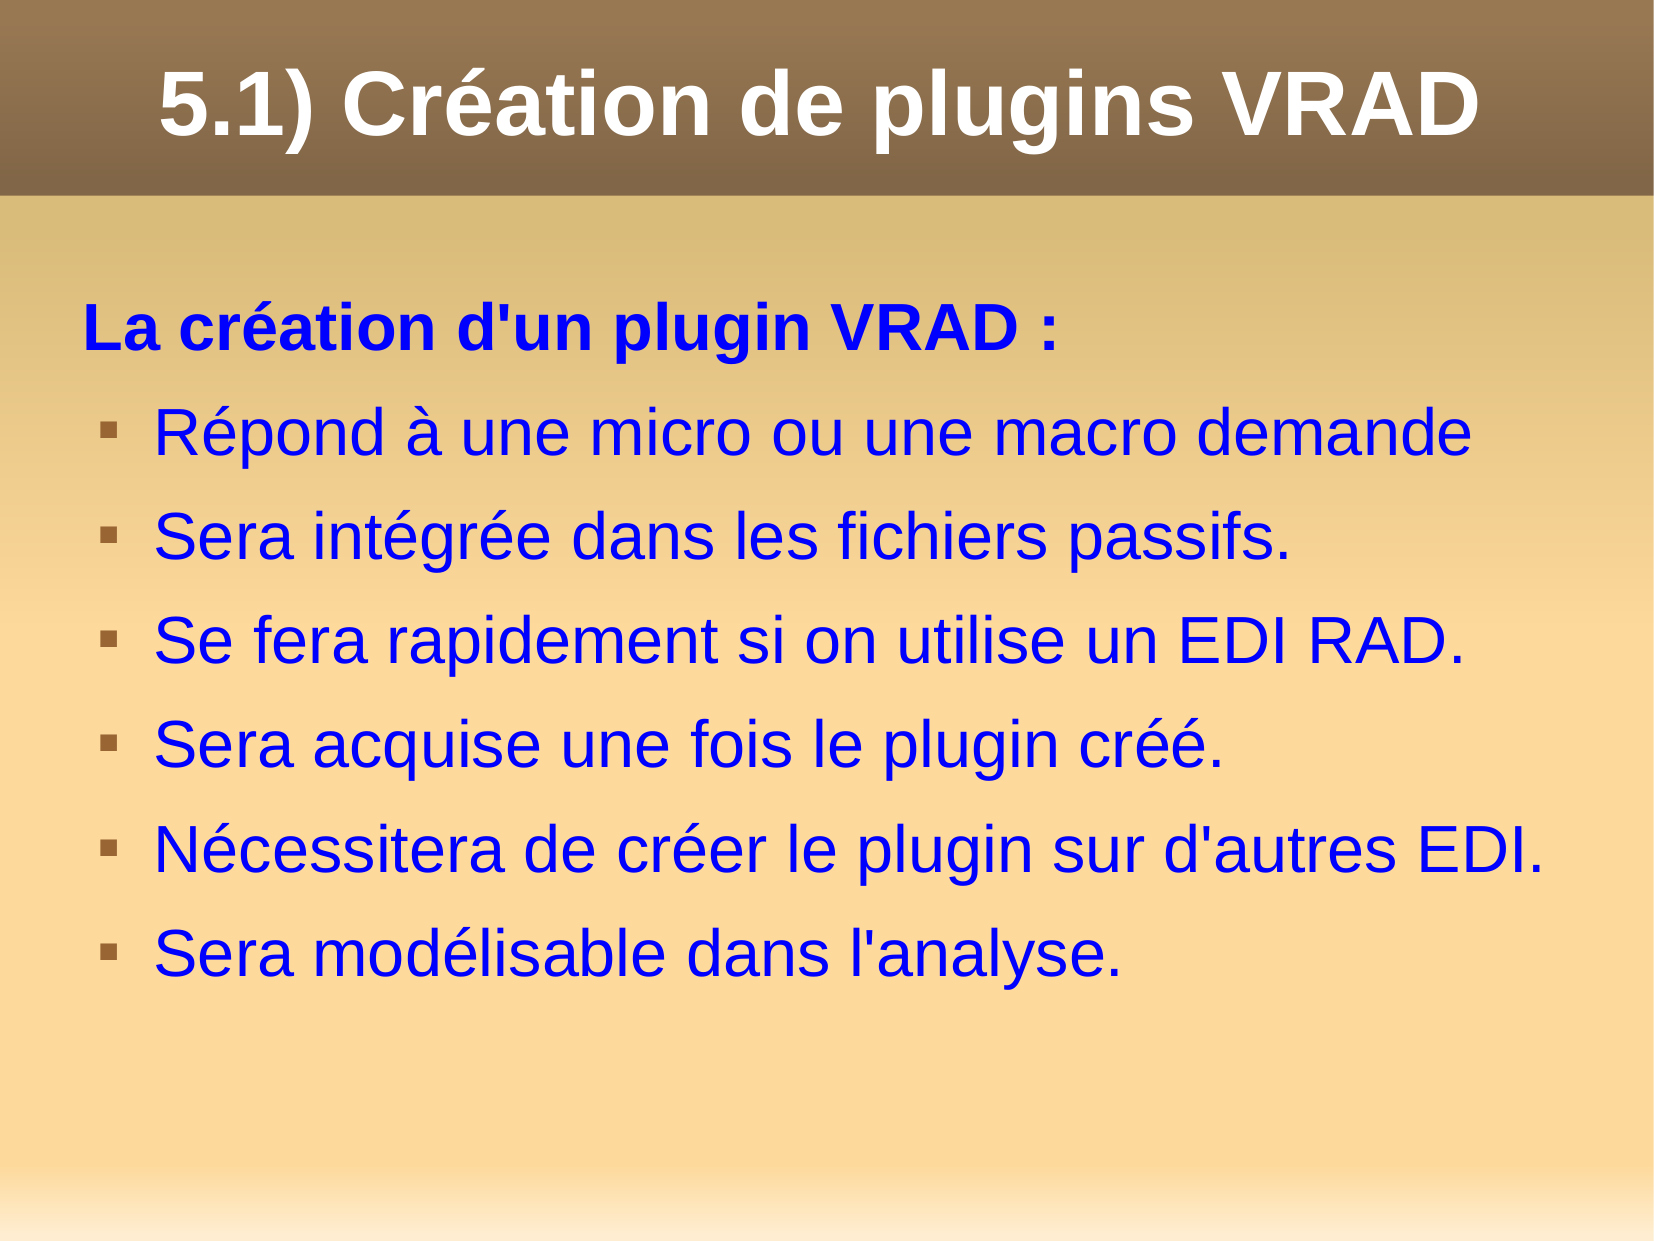

# 5.1) Création de plugins VRAD
La création d'un plugin VRAD :
Répond à une micro ou une macro demande
Sera intégrée dans les fichiers passifs.
Se fera rapidement si on utilise un EDI RAD.
Sera acquise une fois le plugin créé.
Nécessitera de créer le plugin sur d'autres EDI.
Sera modélisable dans l'analyse.